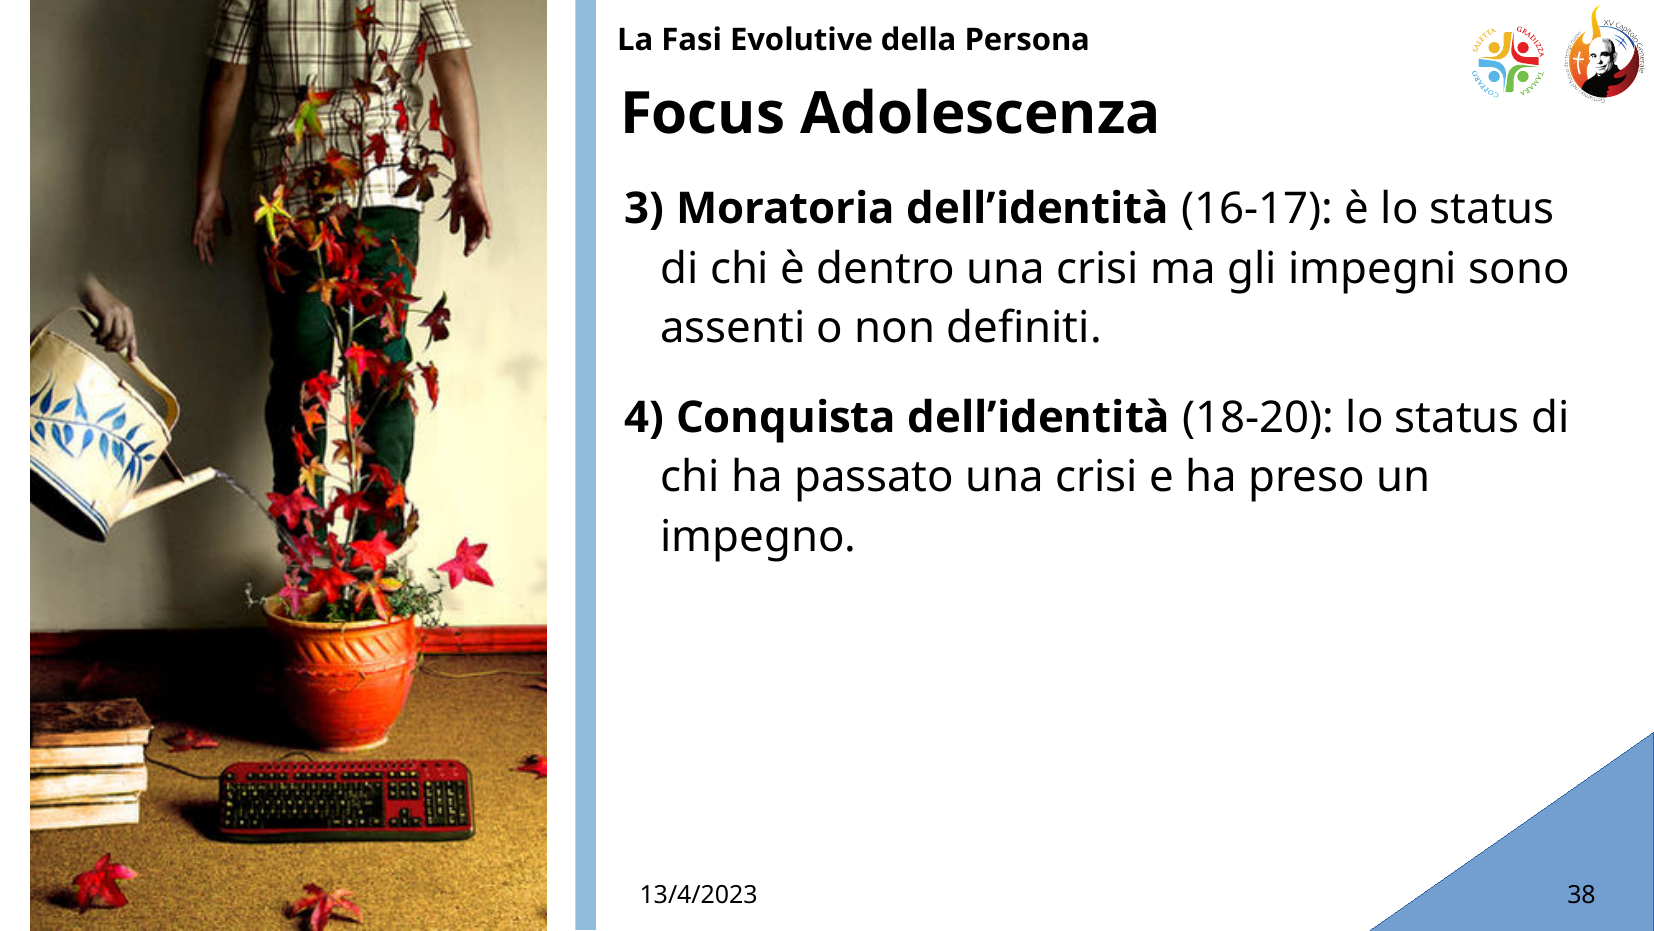

La Fasi Evolutive della Persona
Focus Adolescenza
# Moratoria dell’identità (16-17): è lo status di chi è dentro una crisi ma gli impegni sono assenti o non definiti.
 Conquista dell’identità (18-20): lo status di chi ha passato una crisi e ha preso un impegno.